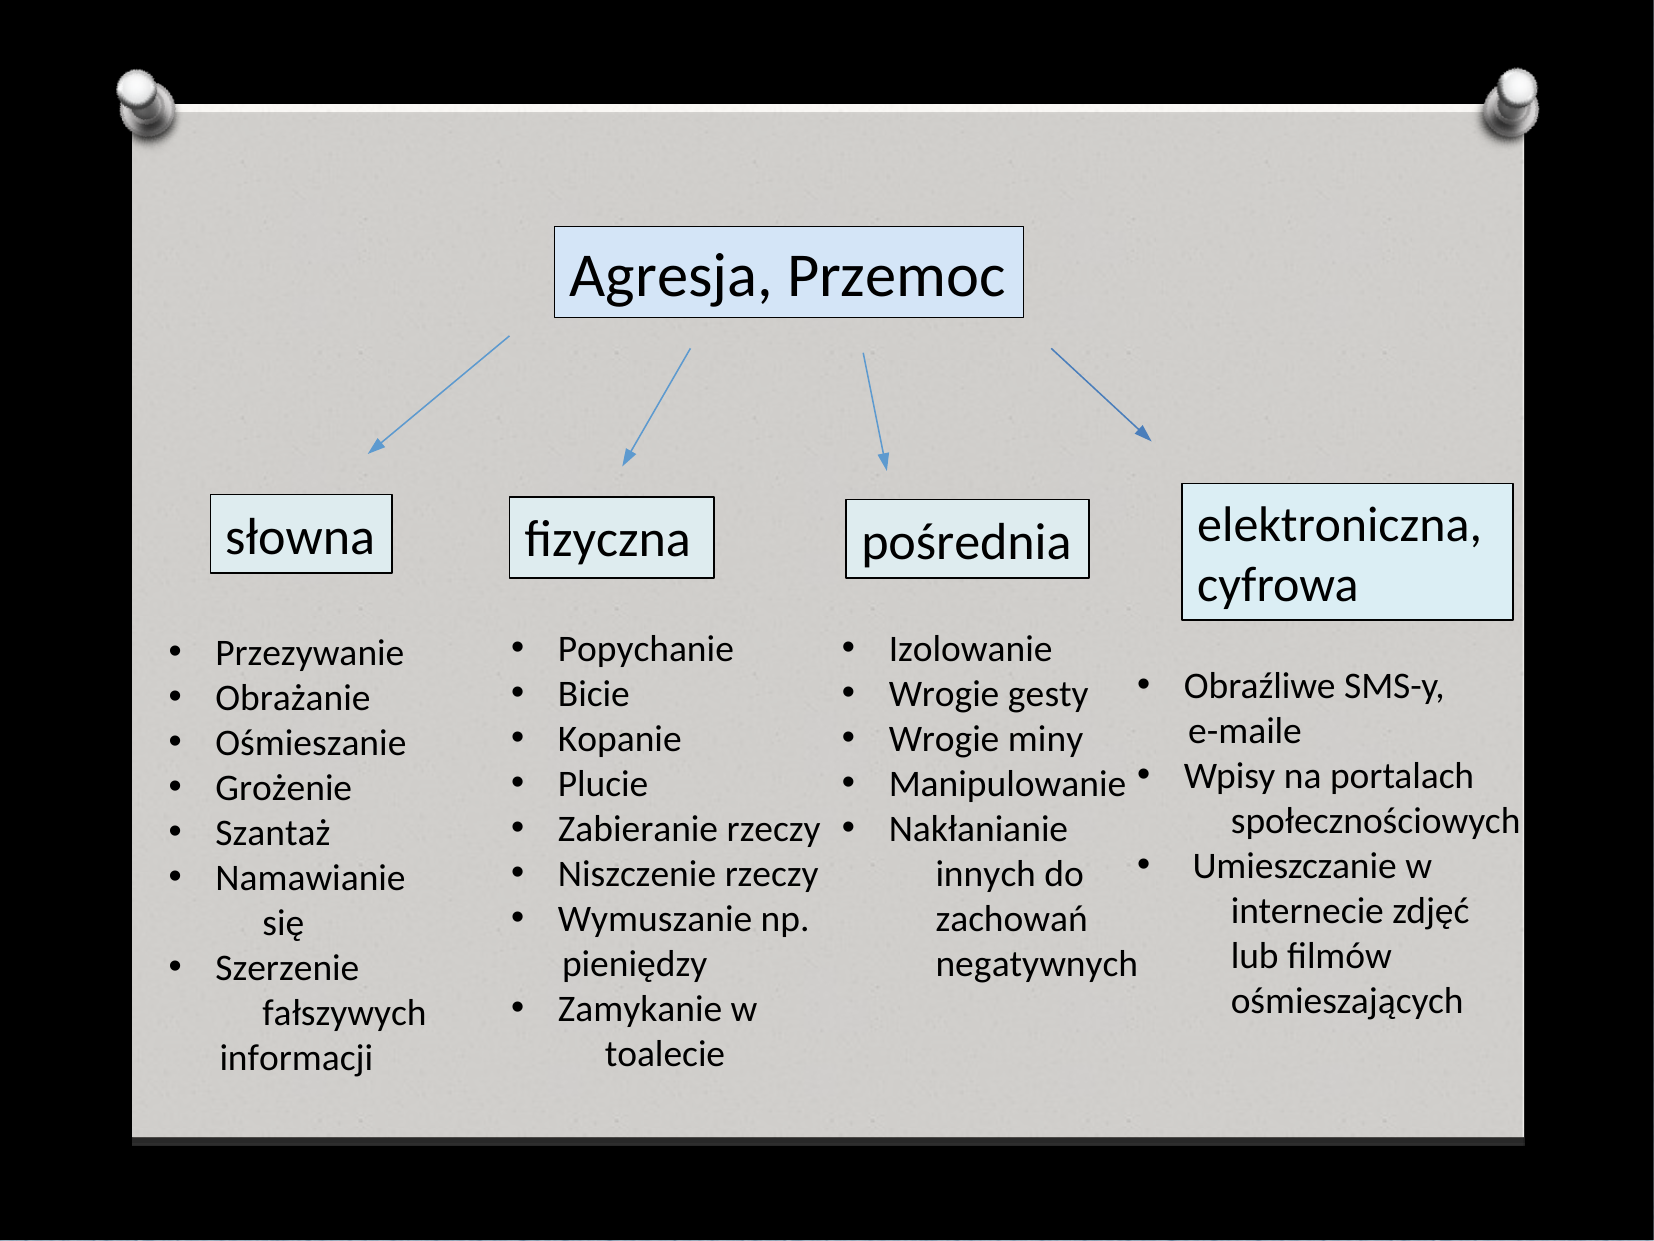

Agresja, Przemoc
elektroniczna, cyfrowa
słowna
fizyczna
pośrednia
Popychanie
Bicie
Kopanie
Plucie
Zabieranie rzeczy
Niszczenie rzeczy
Wymuszanie np.
 pieniędzy
Zamykanie w toalecie
Izolowanie
Wrogie gesty
Wrogie miny
Manipulowanie
Nakłanianie innych do zachowań negatywnych
Przezywanie
Obrażanie
Ośmieszanie
Grożenie
Szantaż
Namawianie się
Szerzenie fałszywych
 informacji
Obraźliwe SMS-y,
 e-maile
Wpisy na portalach społecznościowych
 Umieszczanie w internecie zdjęć lub filmów ośmieszających